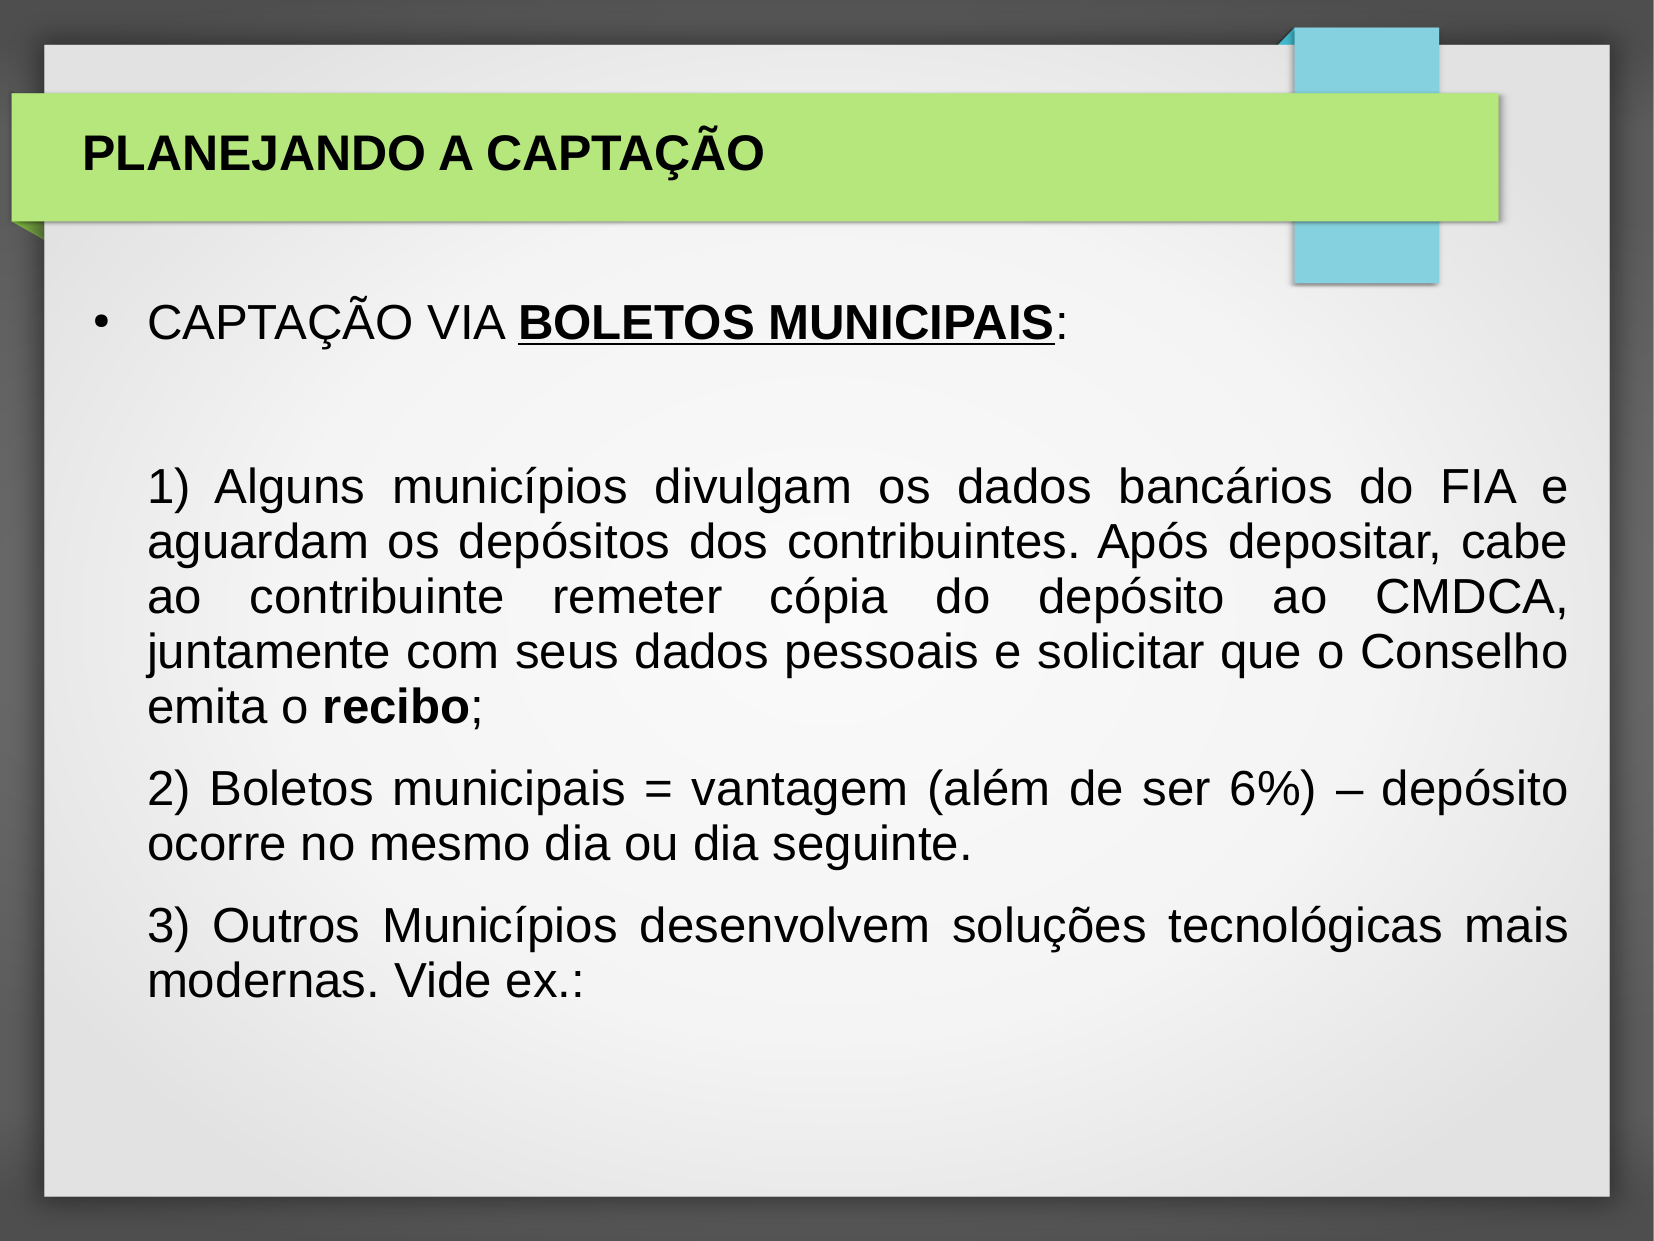

# PLANEJANDO A CAPTAÇÃO
CAPTAÇÃO VIA BOLETOS MUNICIPAIS:
1) Alguns municípios divulgam os dados bancários do FIA e aguardam os depósitos dos contribuintes. Após depositar, cabe ao contribuinte remeter cópia do depósito ao CMDCA, juntamente com seus dados pessoais e solicitar que o Conselho emita o recibo;
2) Boletos municipais = vantagem (além de ser 6%) – depósito ocorre no mesmo dia ou dia seguinte.
3) Outros Municípios desenvolvem soluções tecnológicas mais modernas. Vide ex.: